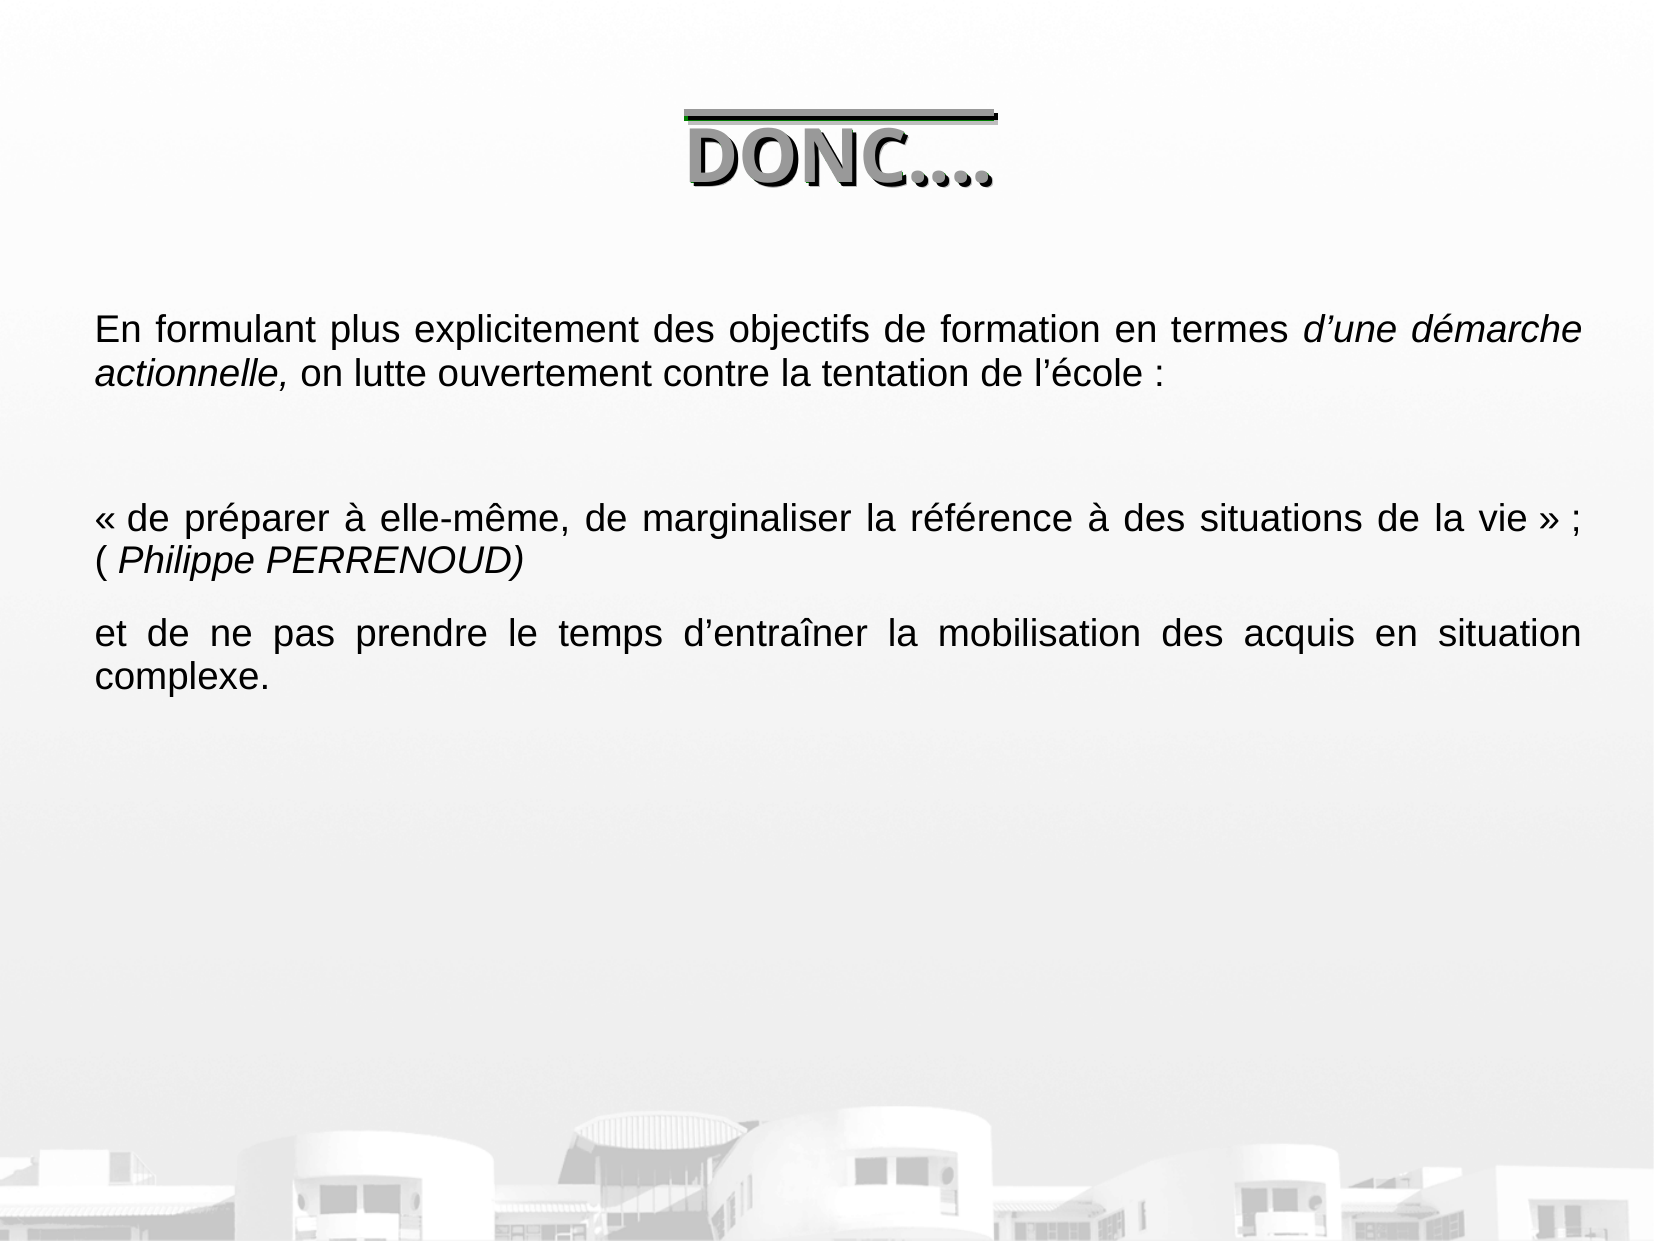

# DONC....
En formulant plus explicitement des objectifs de formation en termes d’une démarche actionnelle, on lutte ouvertement contre la tentation de l’école :
« de préparer à elle-même, de marginaliser la référence à des situations de la vie » ; ( Philippe PERRENOUD)
et de ne pas prendre le temps d’entraîner la mobilisation des acquis en situation complexe.